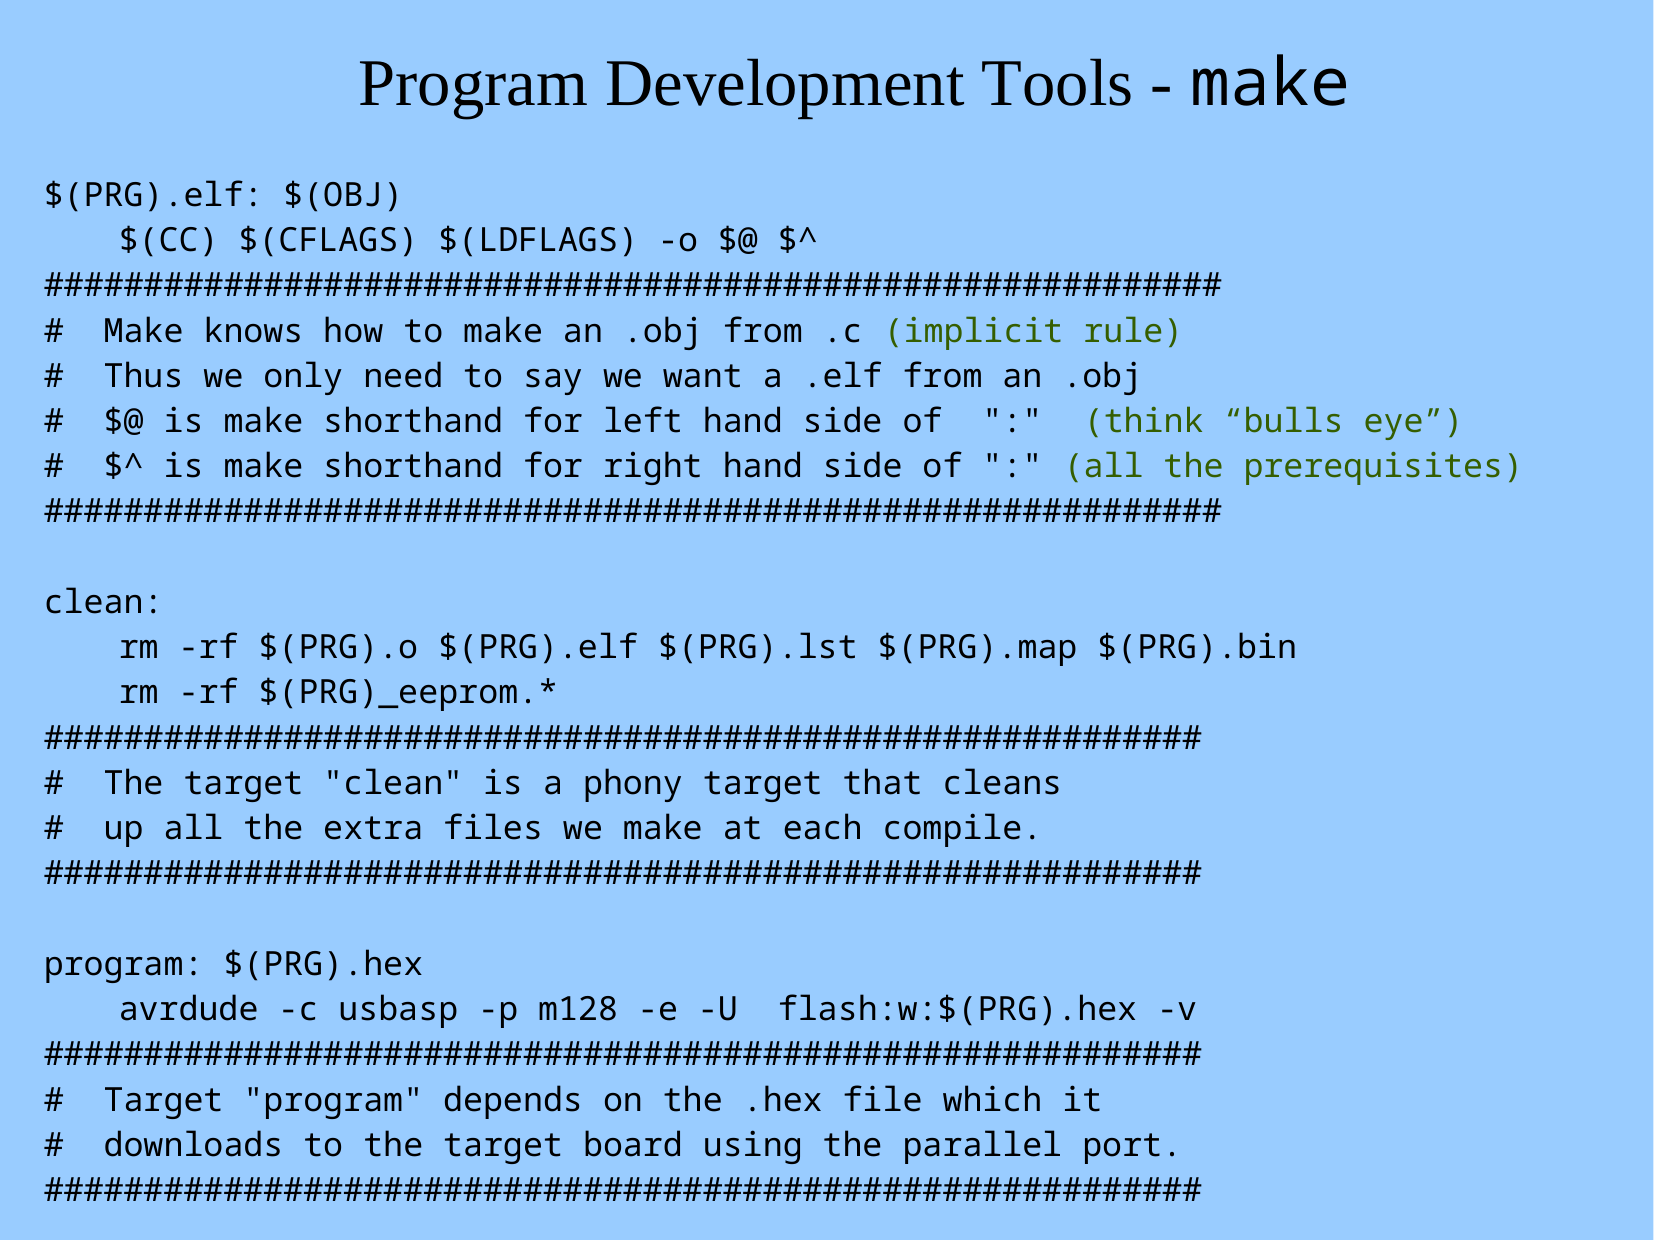

Program Development Tools - make
$(PRG).elf: $(OBJ)
	$(CC) $(CFLAGS) $(LDFLAGS) -o $@ $^
###########################################################
# Make knows how to make an .obj from .c (implicit rule)
# Thus we only need to say we want a .elf from an .obj
# $@ is make shorthand for left hand side of ":" (think “bulls eye”)
# $^ is make shorthand for right hand side of ":" (all the prerequisites)
###########################################################
clean:
	rm -rf $(PRG).o $(PRG).elf $(PRG).lst $(PRG).map $(PRG).bin
	rm -rf $(PRG)_eeprom.*
##########################################################
# The target "clean" is a phony target that cleans
# up all the extra files we make at each compile.
##########################################################
program: $(PRG).hex
	avrdude -c usbasp -p m128 -e -U flash:w:$(PRG).hex -v
##########################################################
# Target "program" depends on the .hex file which it
# downloads to the target board using the parallel port.
##########################################################